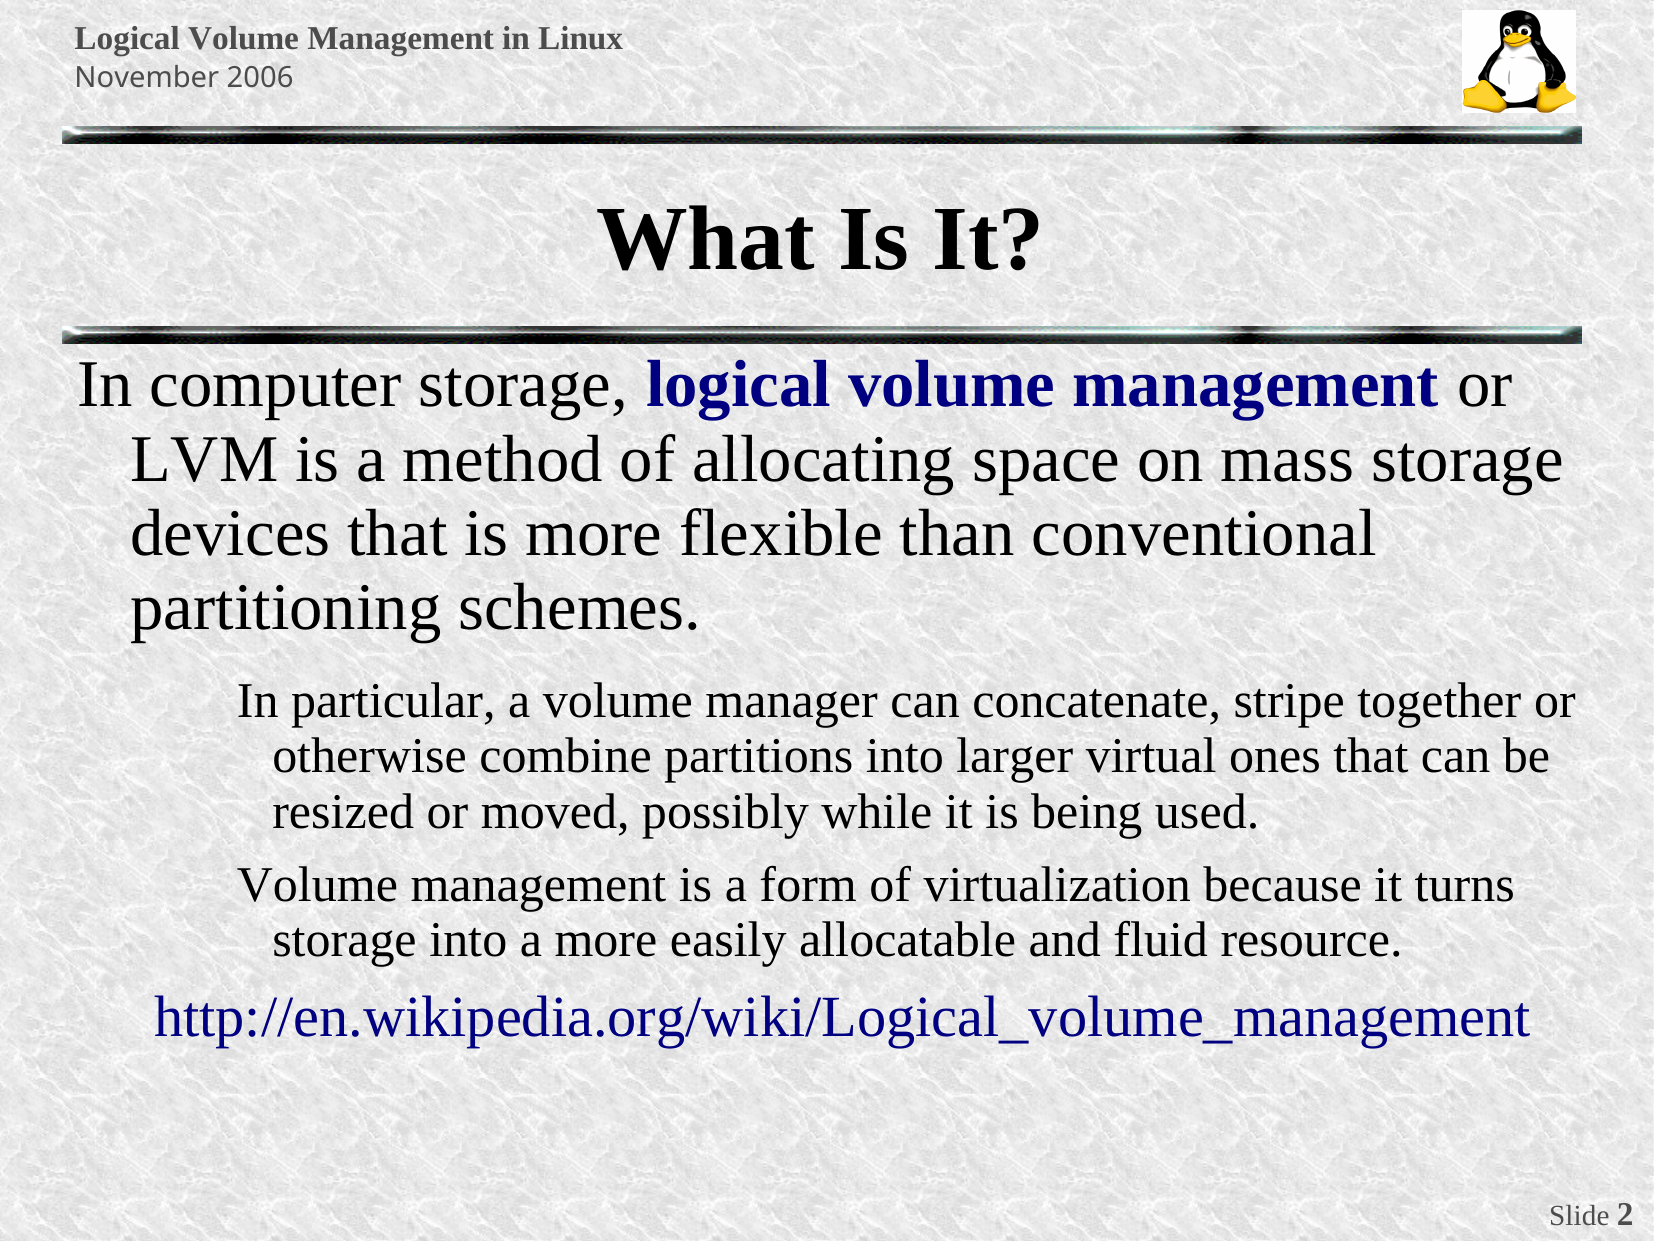

# What Is It?
In computer storage, logical volume management or LVM is a method of allocating space on mass storage devices that is more flexible than conventional partitioning schemes.
In particular, a volume manager can concatenate, stripe together or otherwise combine partitions into larger virtual ones that can be resized or moved, possibly while it is being used.
Volume management is a form of virtualization because it turns storage into a more easily allocatable and fluid resource.
http://en.wikipedia.org/wiki/Logical_volume_management